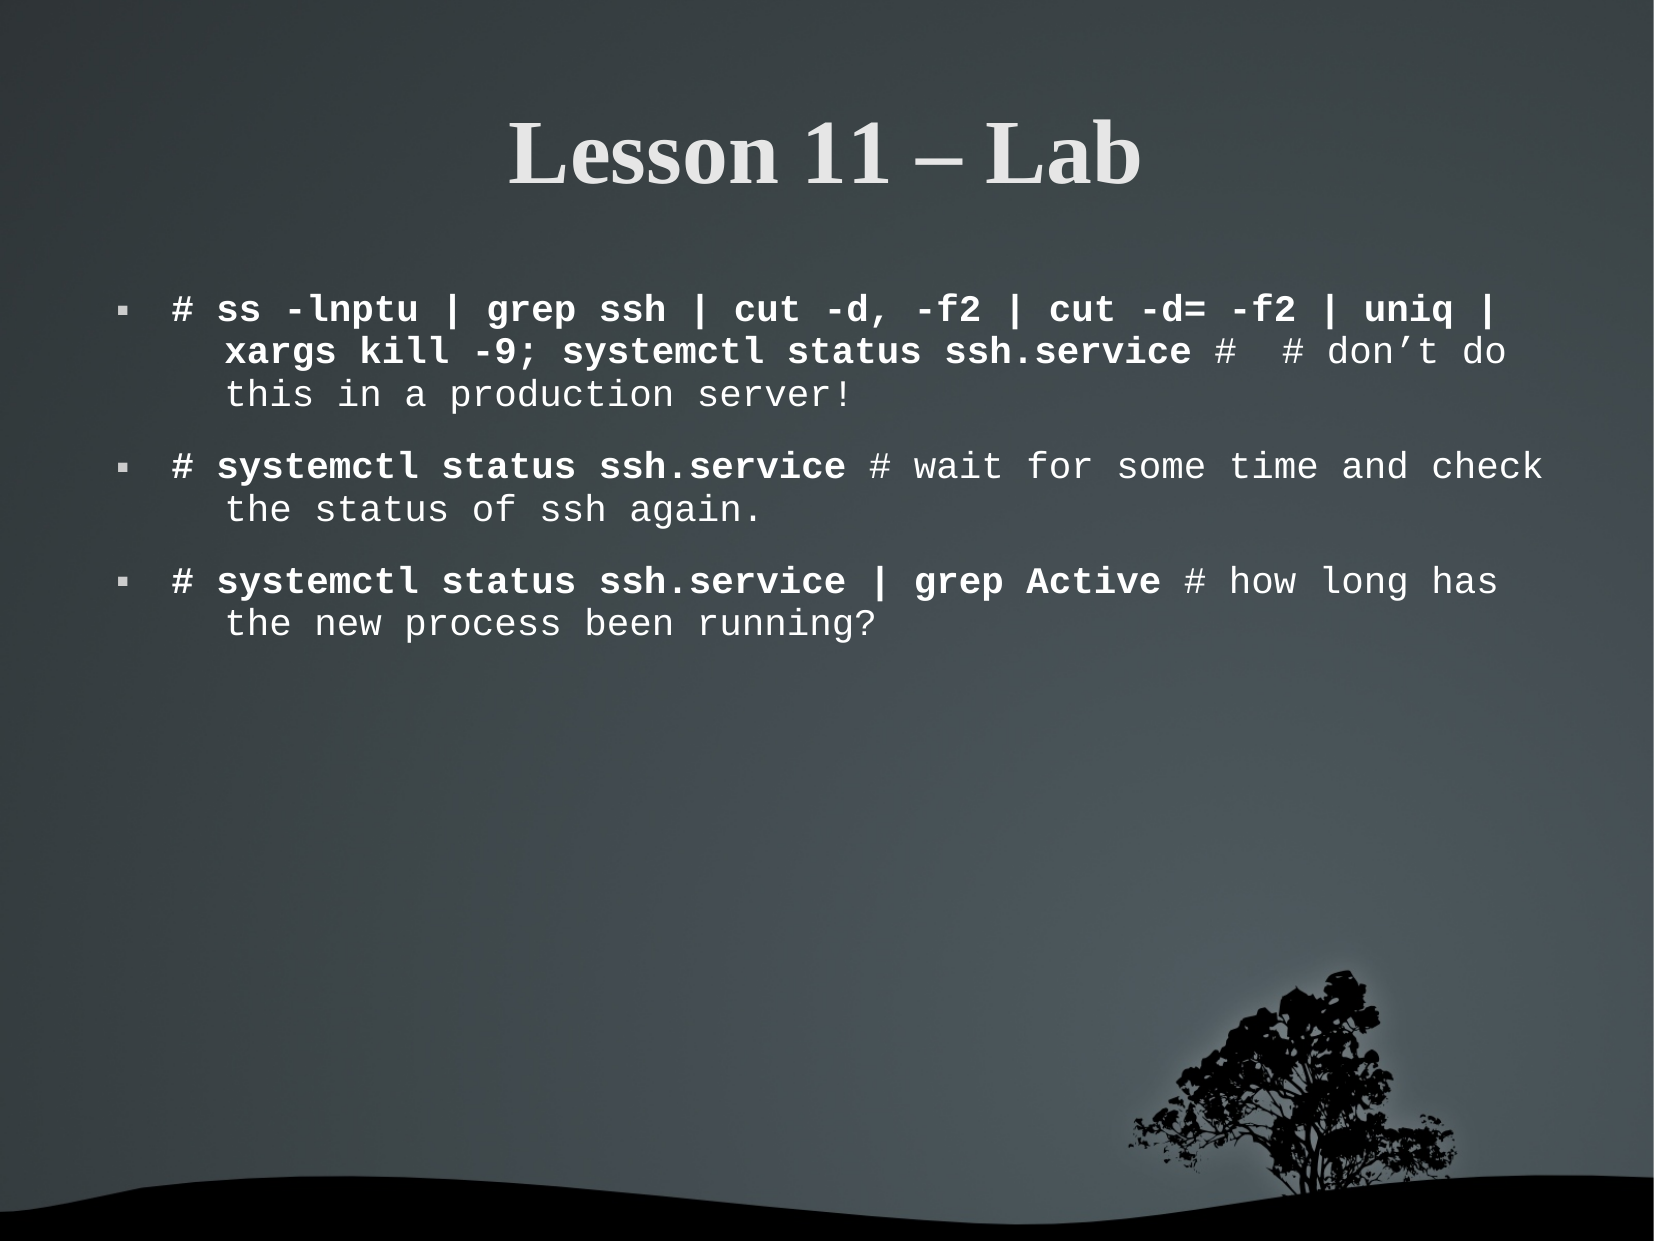

# Lesson 11 – Lab
# ss -lnptu | grep ssh | cut -d, -f2 | cut -d= -f2 | uniq | xargs kill -9; systemctl status ssh.service # # don’t do this in a production server!
# systemctl status ssh.service # wait for some time and check the status of ssh again.
# systemctl status ssh.service | grep Active # how long has the new process been running?